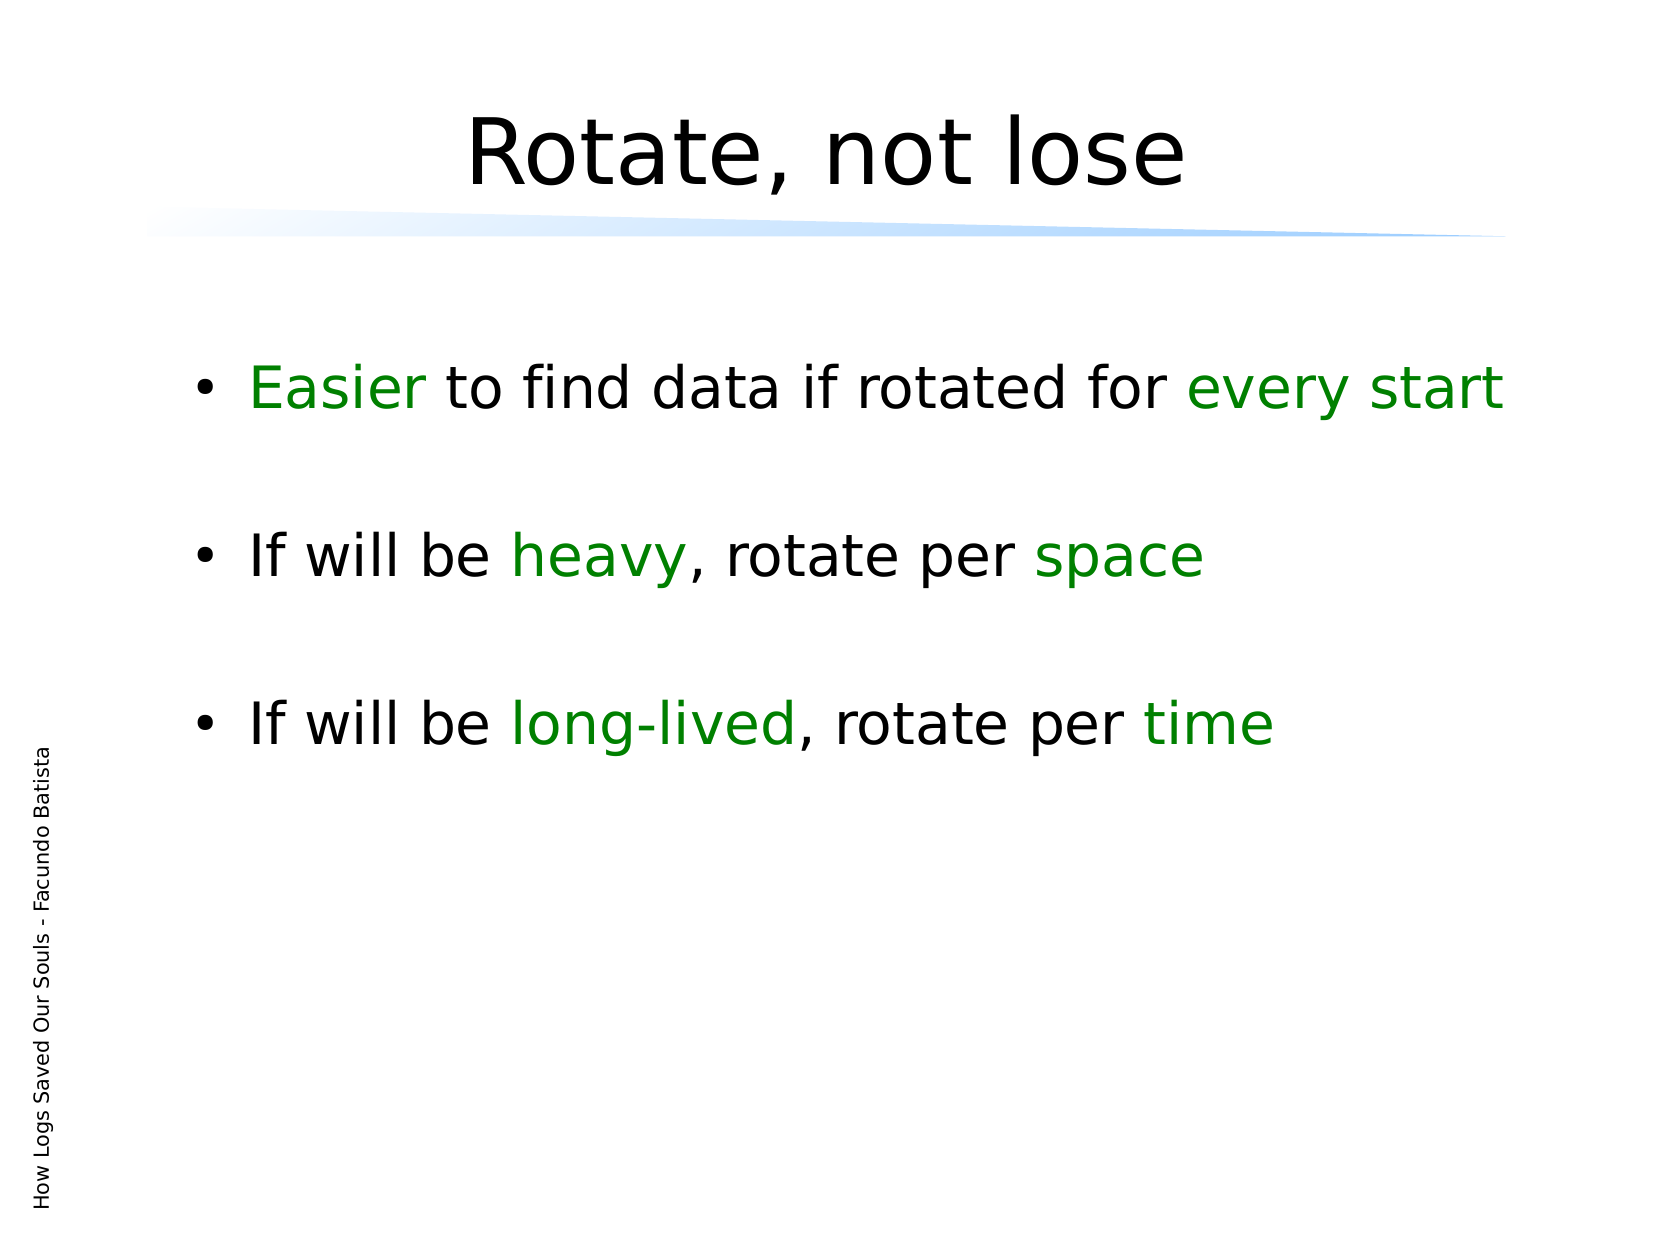

# Rotate, not lose
Easier to find data if rotated for every start
If will be heavy, rotate per space
If will be long-lived, rotate per time